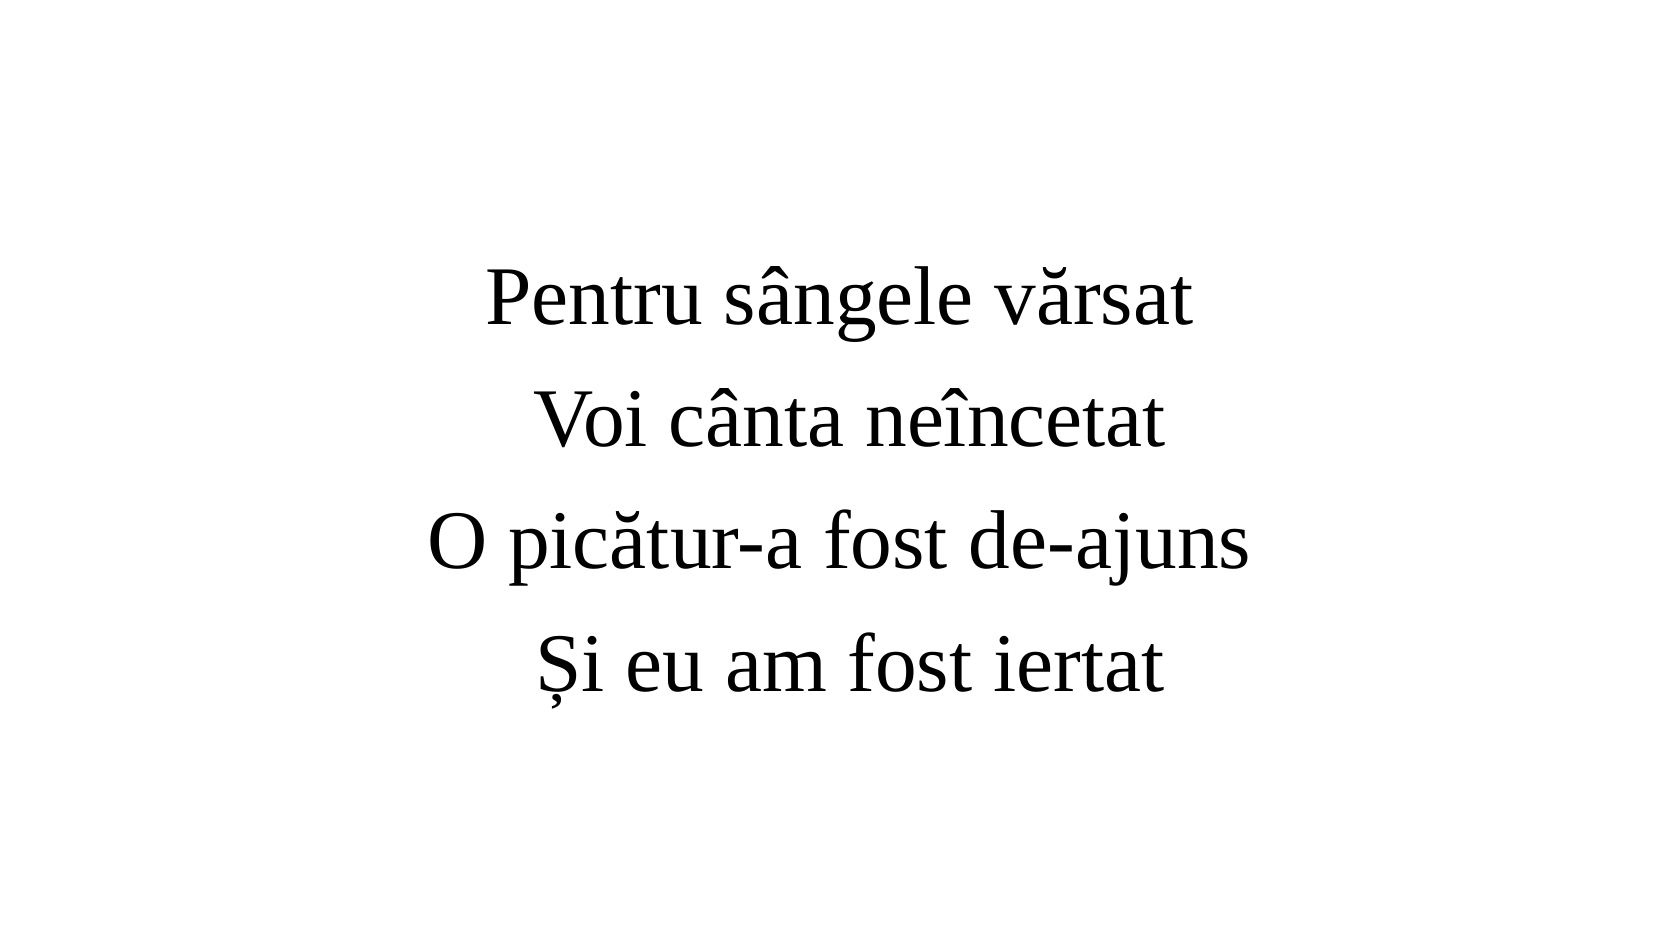

# Pentru sângele vărsat
Voi cânta neîncetat
O picătur-a fost de-ajuns
Și eu am fost iertat